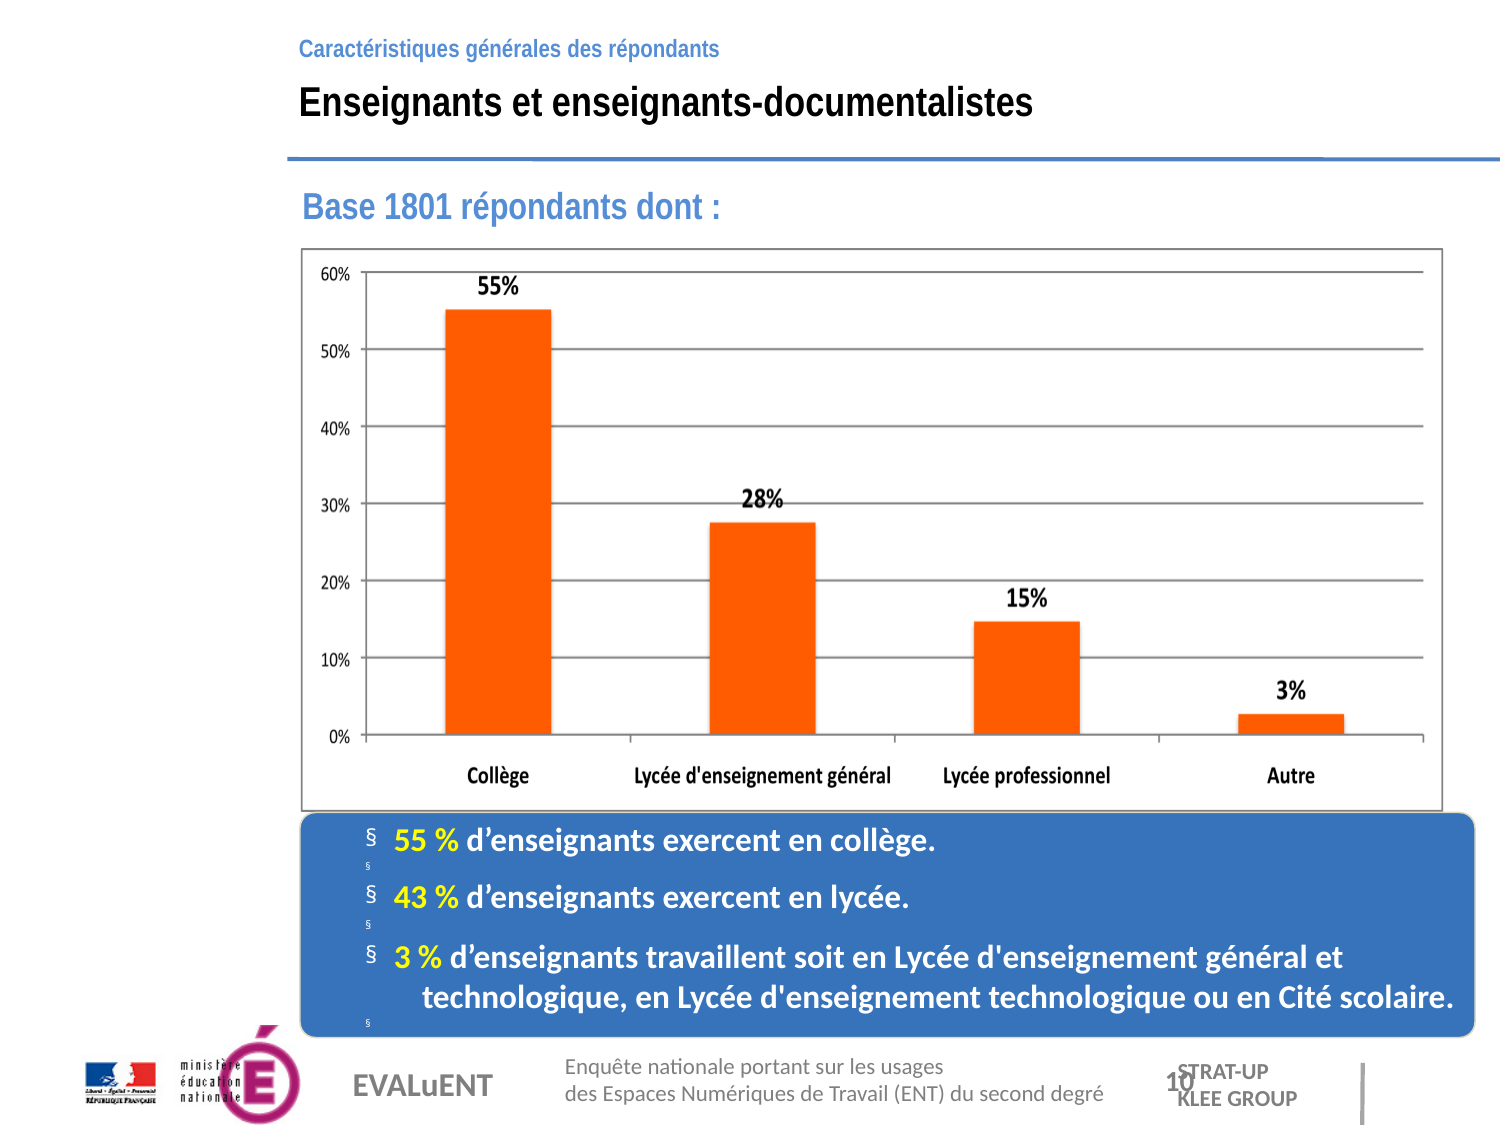

Caractéristiques générales des répondants
Enseignants et enseignants-documentalistes
Base 1801 répondants dont :
*
55 % d’enseignants exercent en collège.
43 % d’enseignants exercent en lycée.
3 % d’enseignants travaillent soit en Lycée d'enseignement général et technologique, en Lycée d'enseignement technologique ou en Cité scolaire.